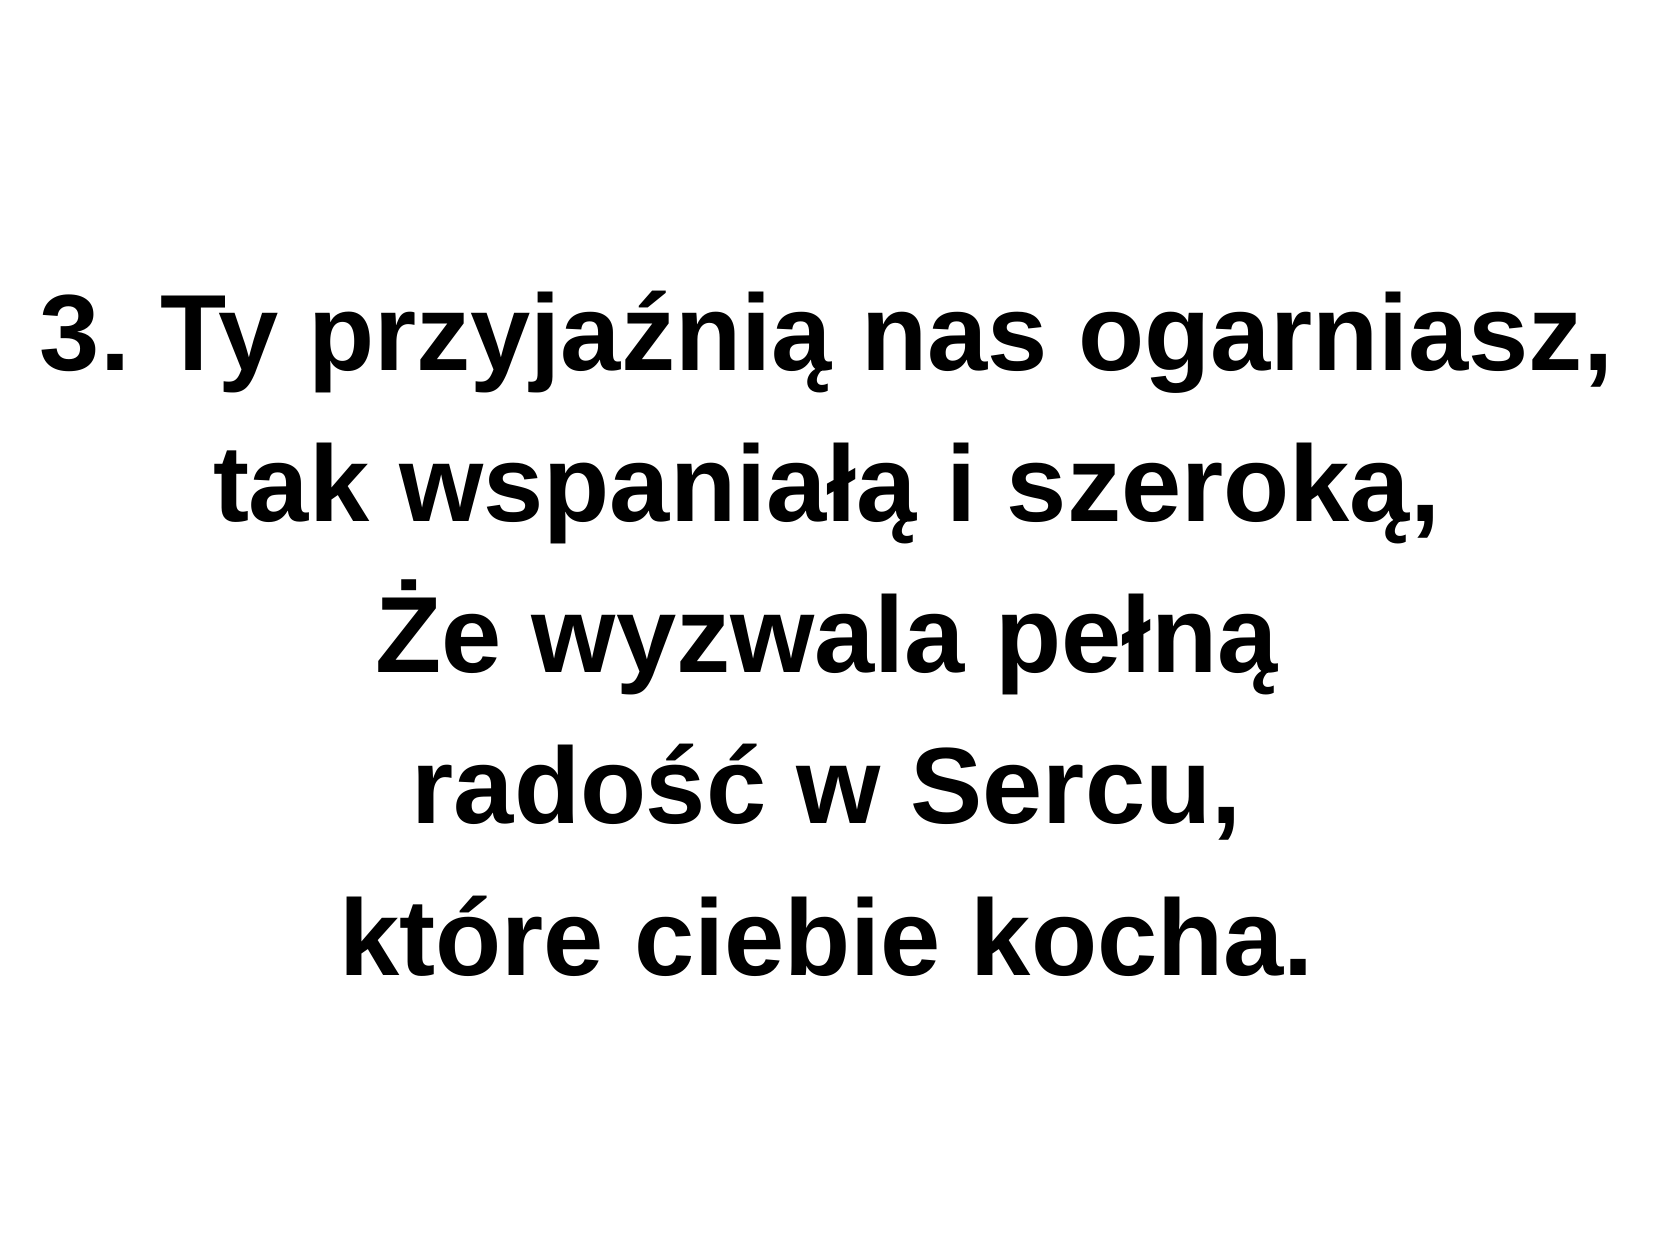

# 3. Ty przyjaźnią nas ogarniasz,
tak wspaniałą i szeroką,
Że wyzwala pełną
radość w Sercu,
które ciebie kocha.